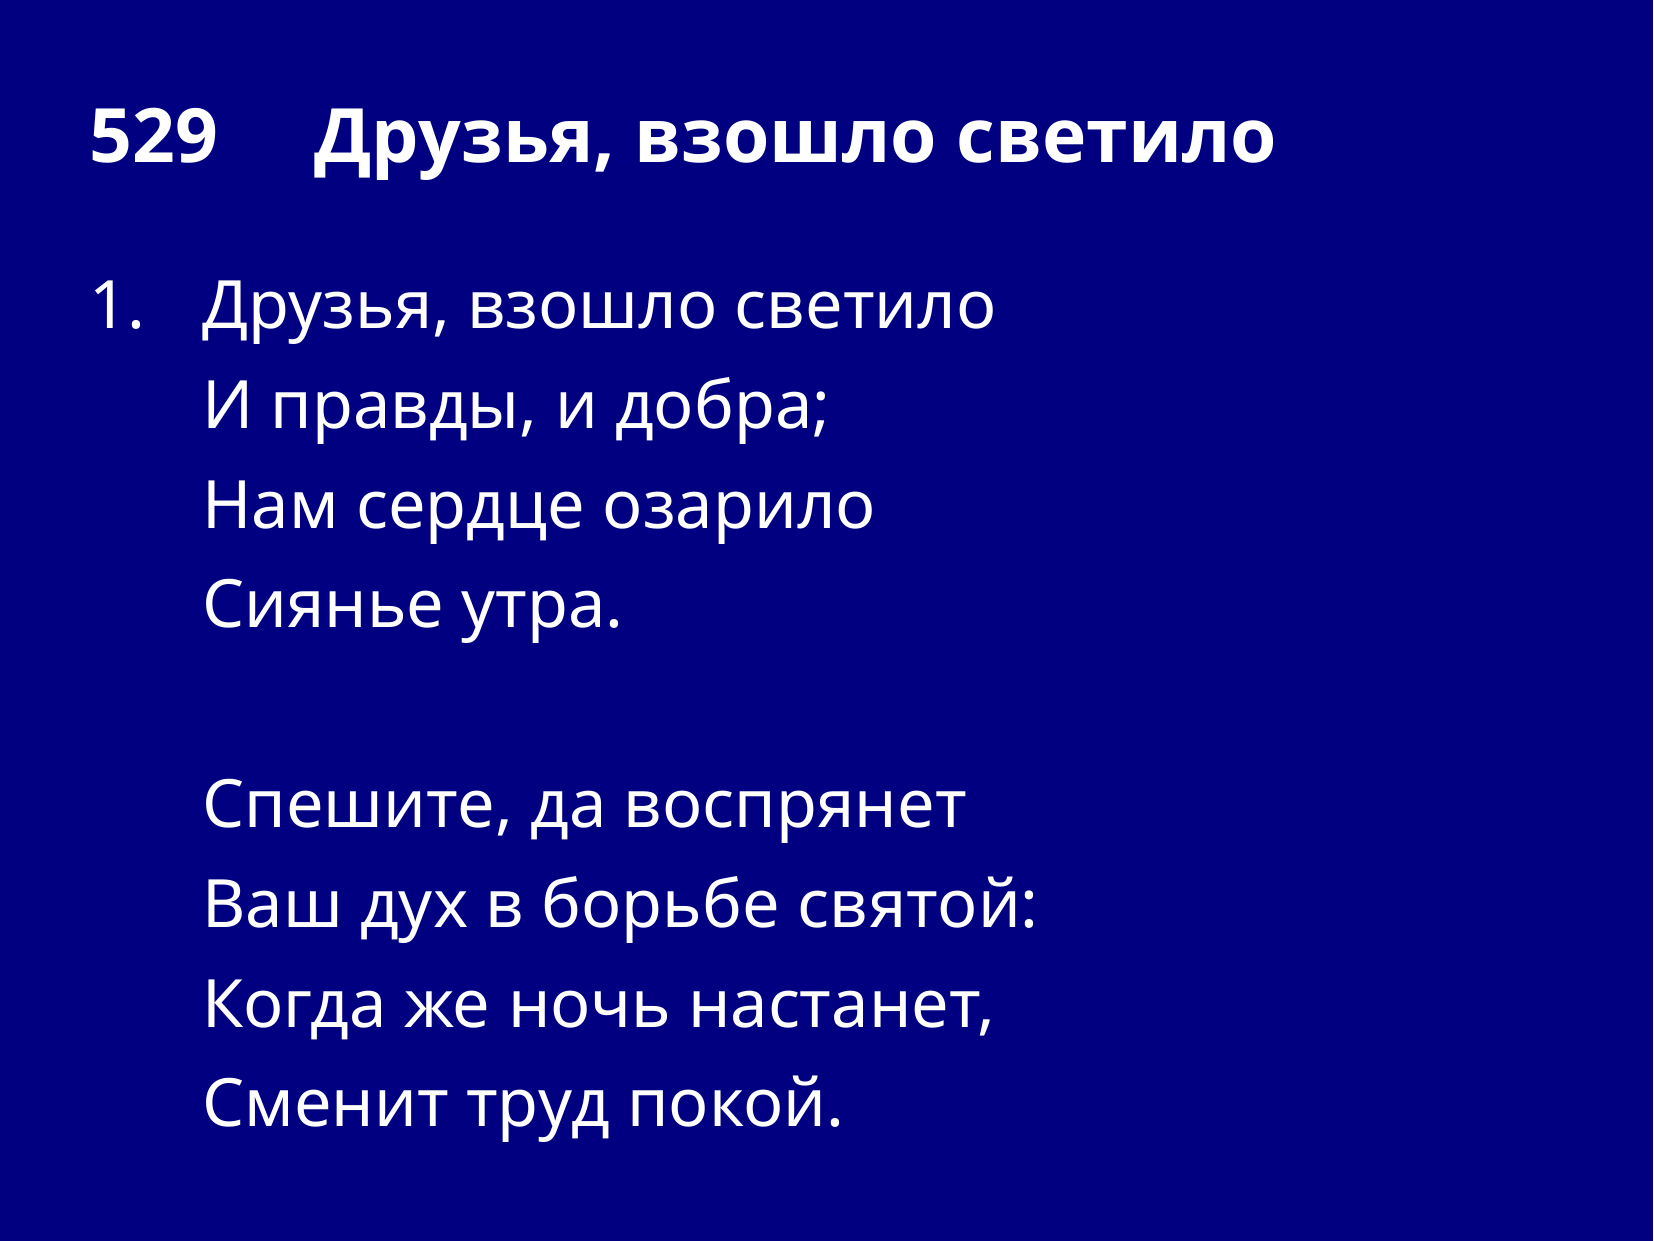

529	Друзья, взошло светило
1.	Друзья, взошло светило
	И правды, и добра;
	Нам сердце озарило
	Сиянье утра.
	Спешите, да воспрянет
	Ваш дух в борьбе святой:
	Когда же ночь настанет,
	Сменит труд покой.